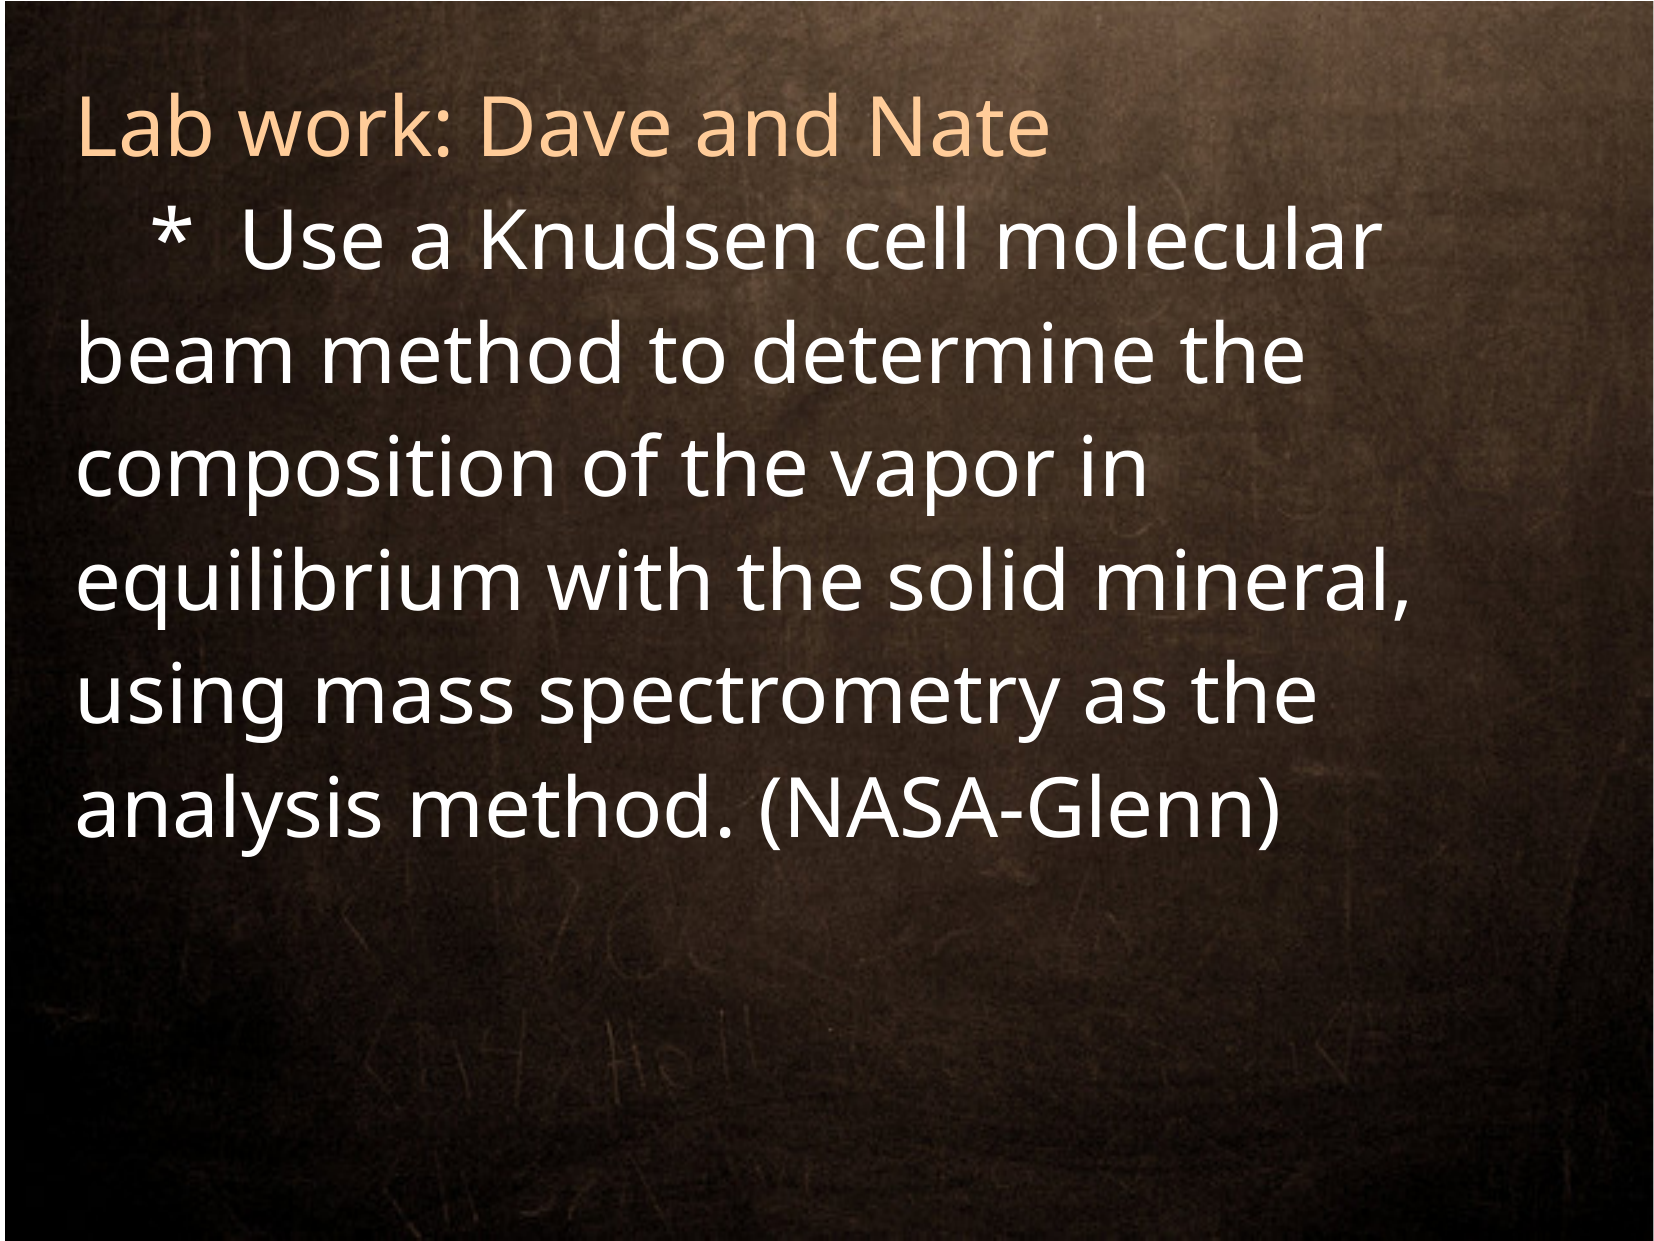

Lab work: Dave and Nate
	* Use a Knudsen cell molecular beam method to determine the composition of the vapor in equilibrium with the solid mineral, using mass spectrometry as the analysis method. (NASA-Glenn)